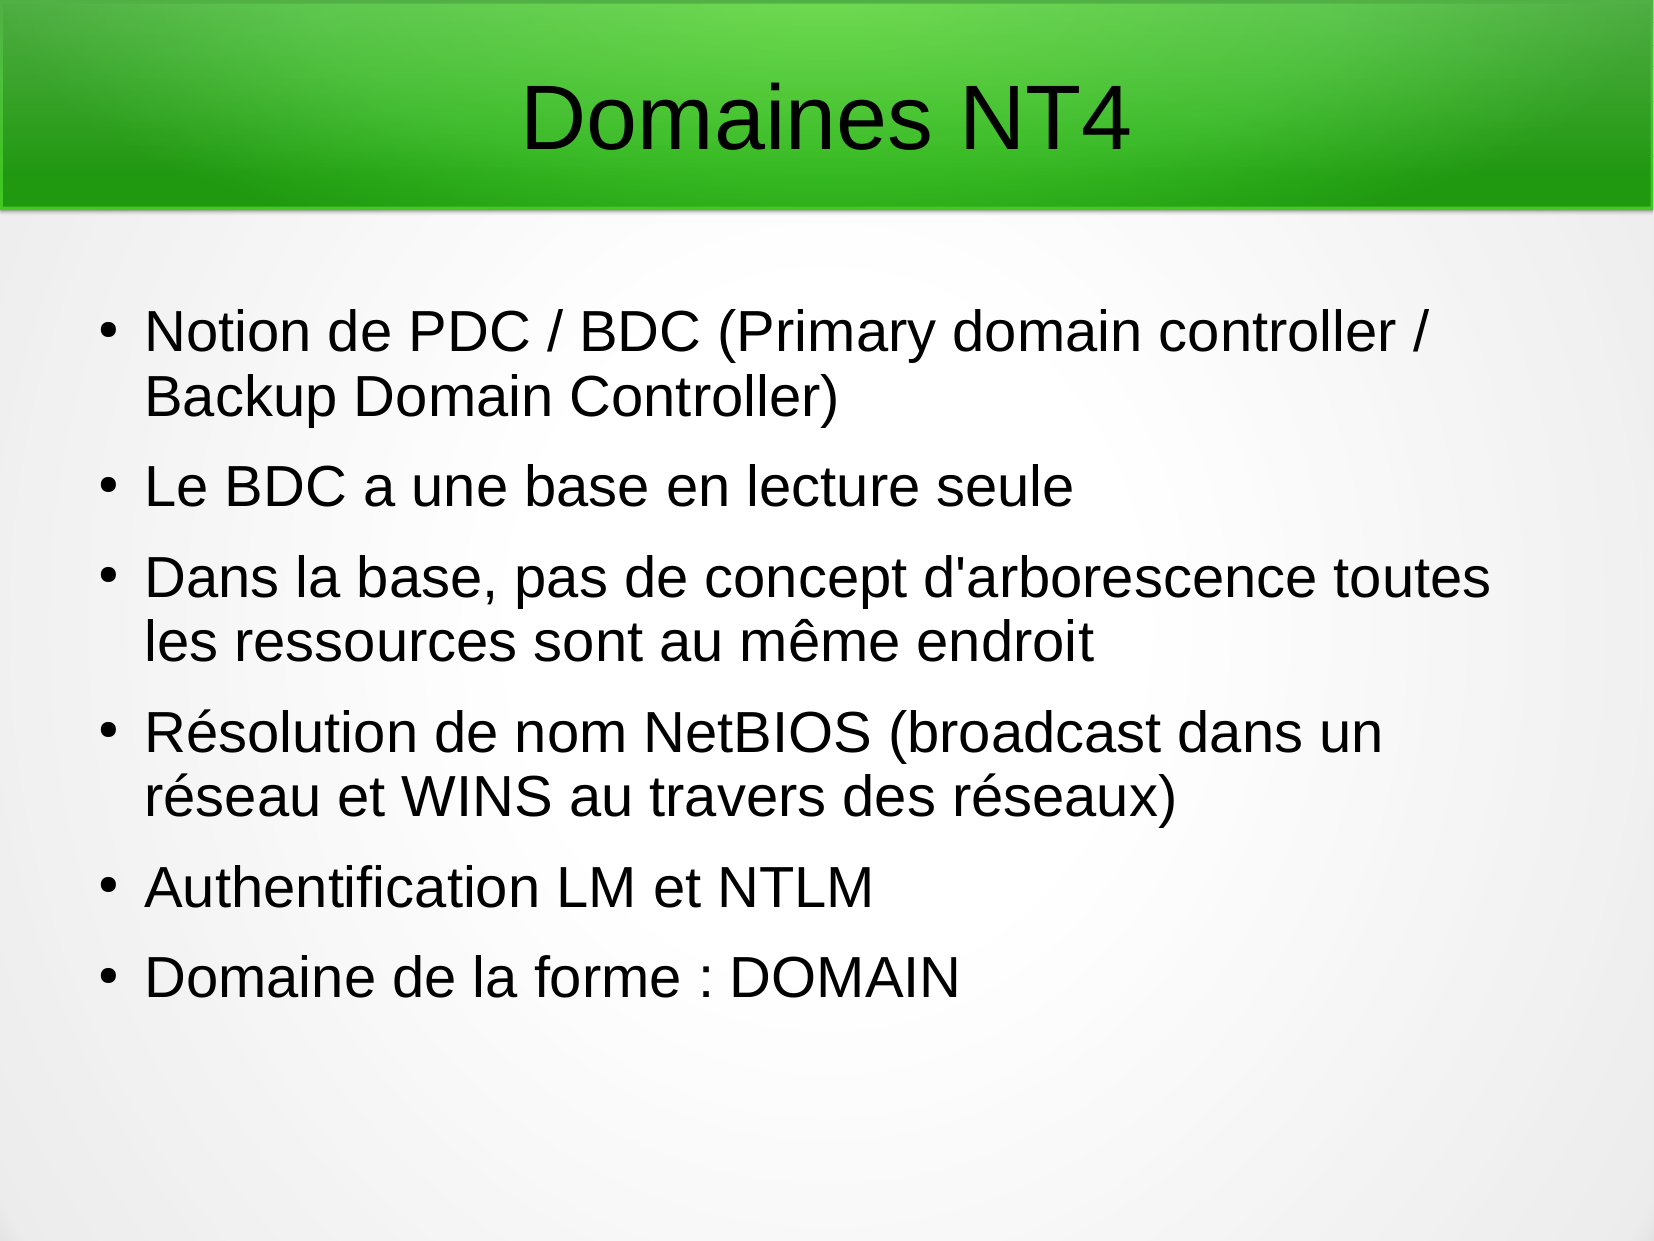

# Domaines NT4
Notion de PDC / BDC (Primary domain controller / Backup Domain Controller)
Le BDC a une base en lecture seule
Dans la base, pas de concept d'arborescence toutes les ressources sont au même endroit
Résolution de nom NetBIOS (broadcast dans un réseau et WINS au travers des réseaux)
Authentification LM et NTLM
Domaine de la forme : DOMAIN